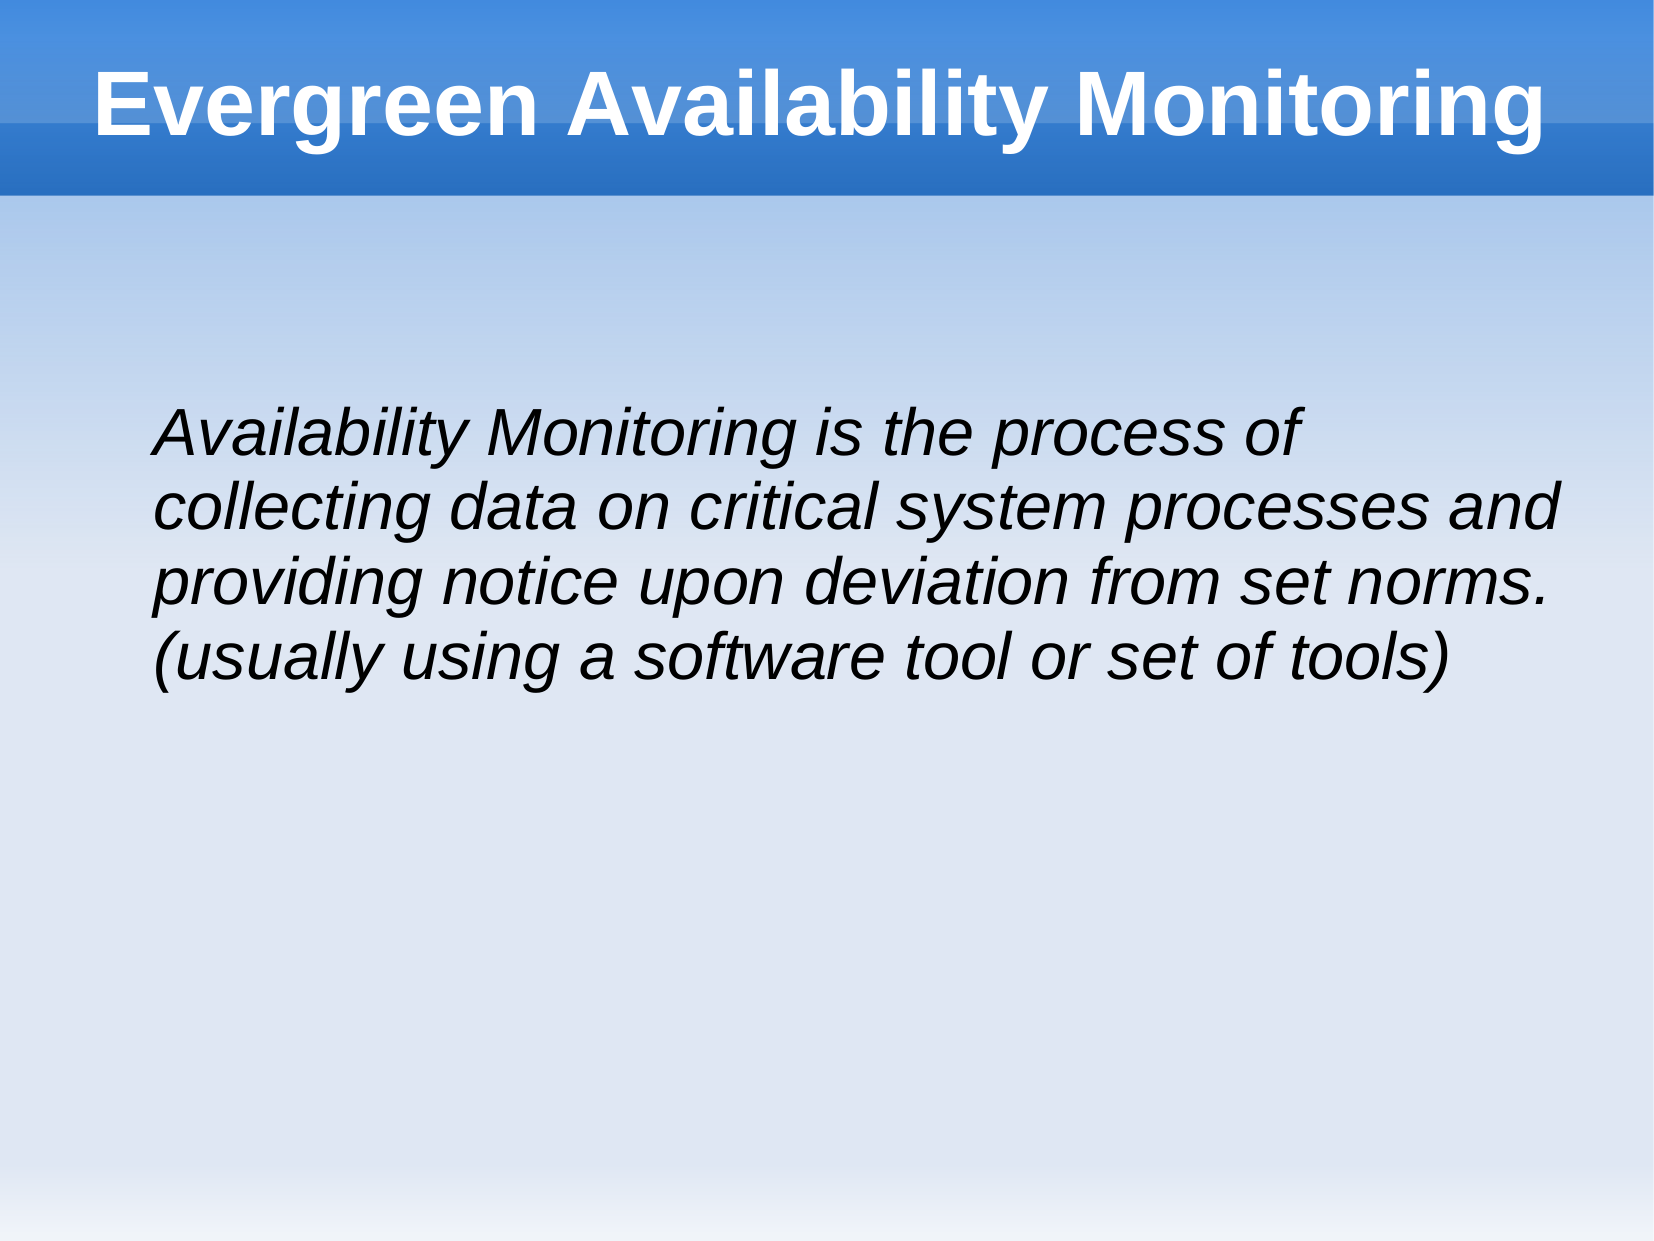

# Evergreen Availability Monitoring
Availability Monitoring is the process of collecting data on critical system processes and providing notice upon deviation from set norms.
(usually using a software tool or set of tools)